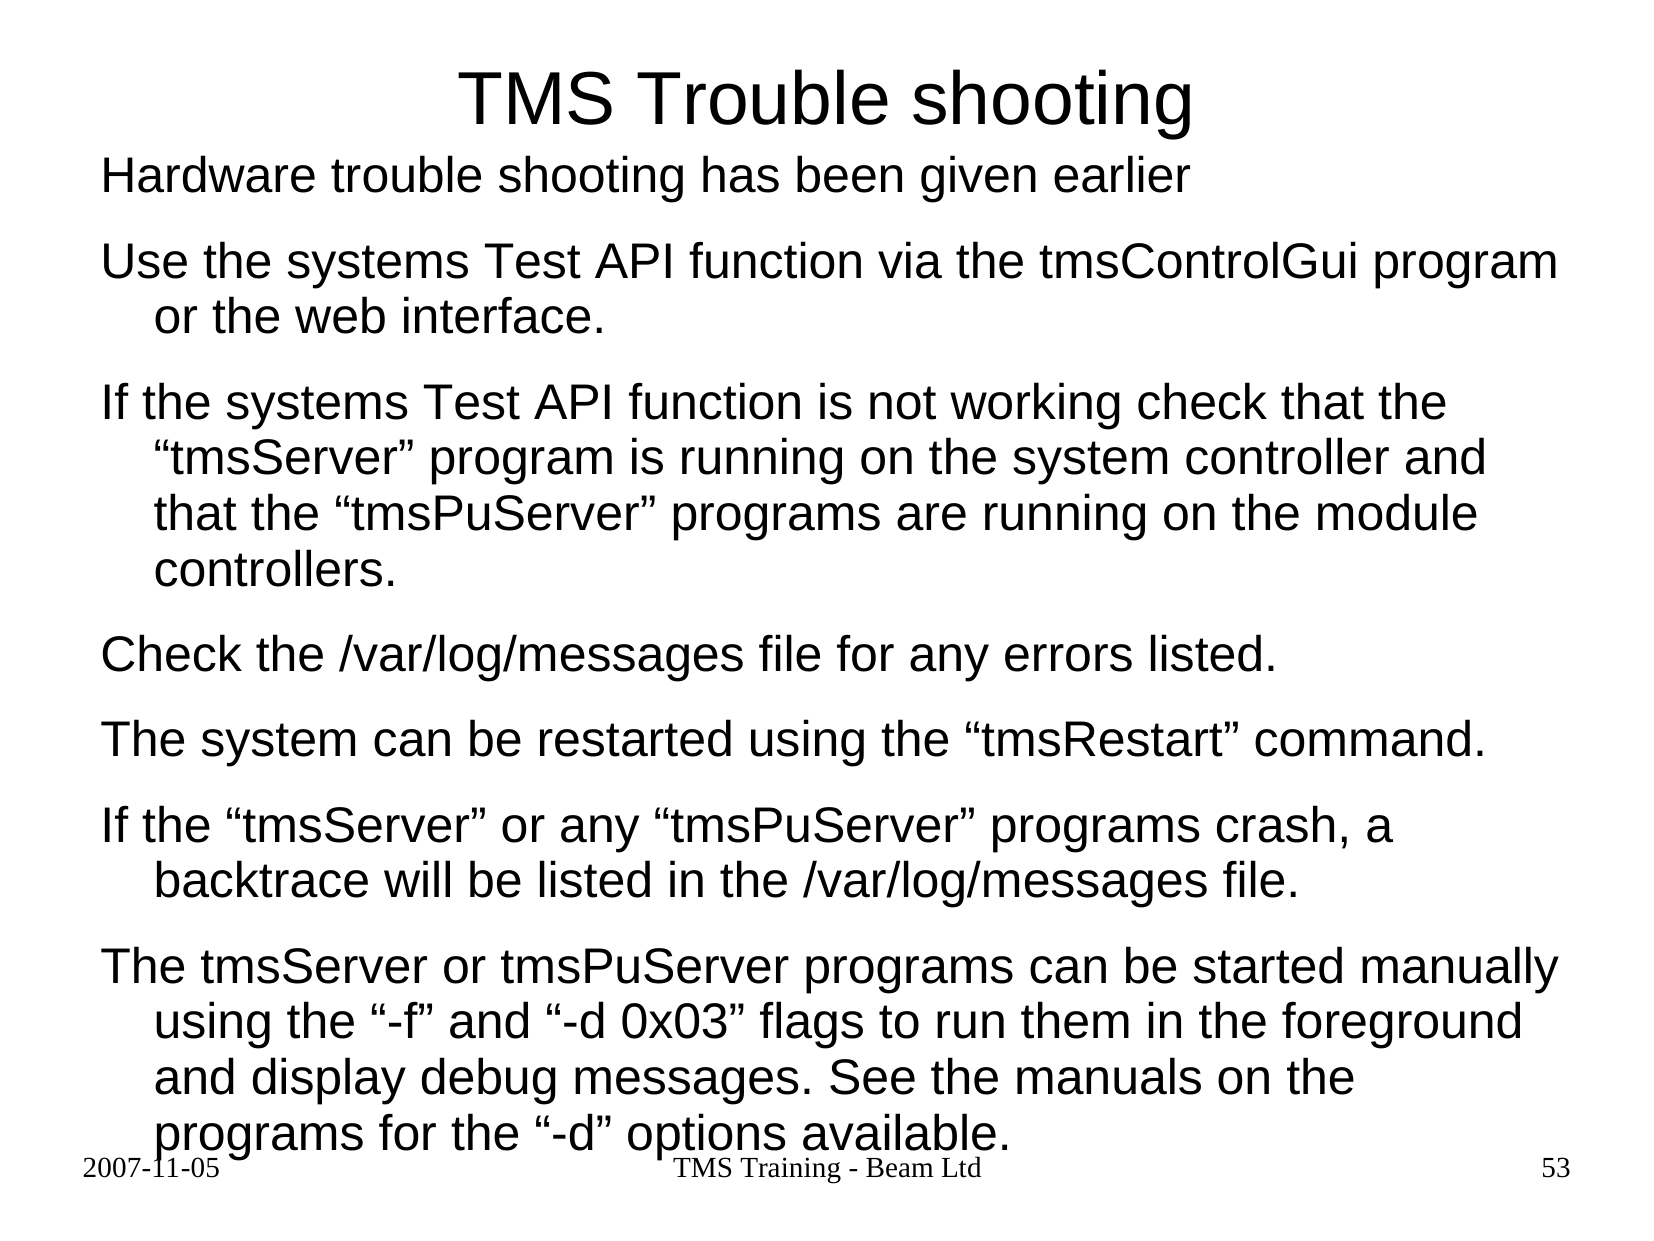

# TMS Trouble shooting
Hardware trouble shooting has been given earlier
Use the systems Test API function via the tmsControlGui program or the web interface.
If the systems Test API function is not working check that the “tmsServer” program is running on the system controller and that the “tmsPuServer” programs are running on the module controllers.
Check the /var/log/messages file for any errors listed.
The system can be restarted using the “tmsRestart” command.
If the “tmsServer” or any “tmsPuServer” programs crash, a backtrace will be listed in the /var/log/messages file.
The tmsServer or tmsPuServer programs can be started manually using the “-f” and “-d 0x03” flags to run them in the foreground and display debug messages. See the manuals on the programs for the “-d” options available.
53